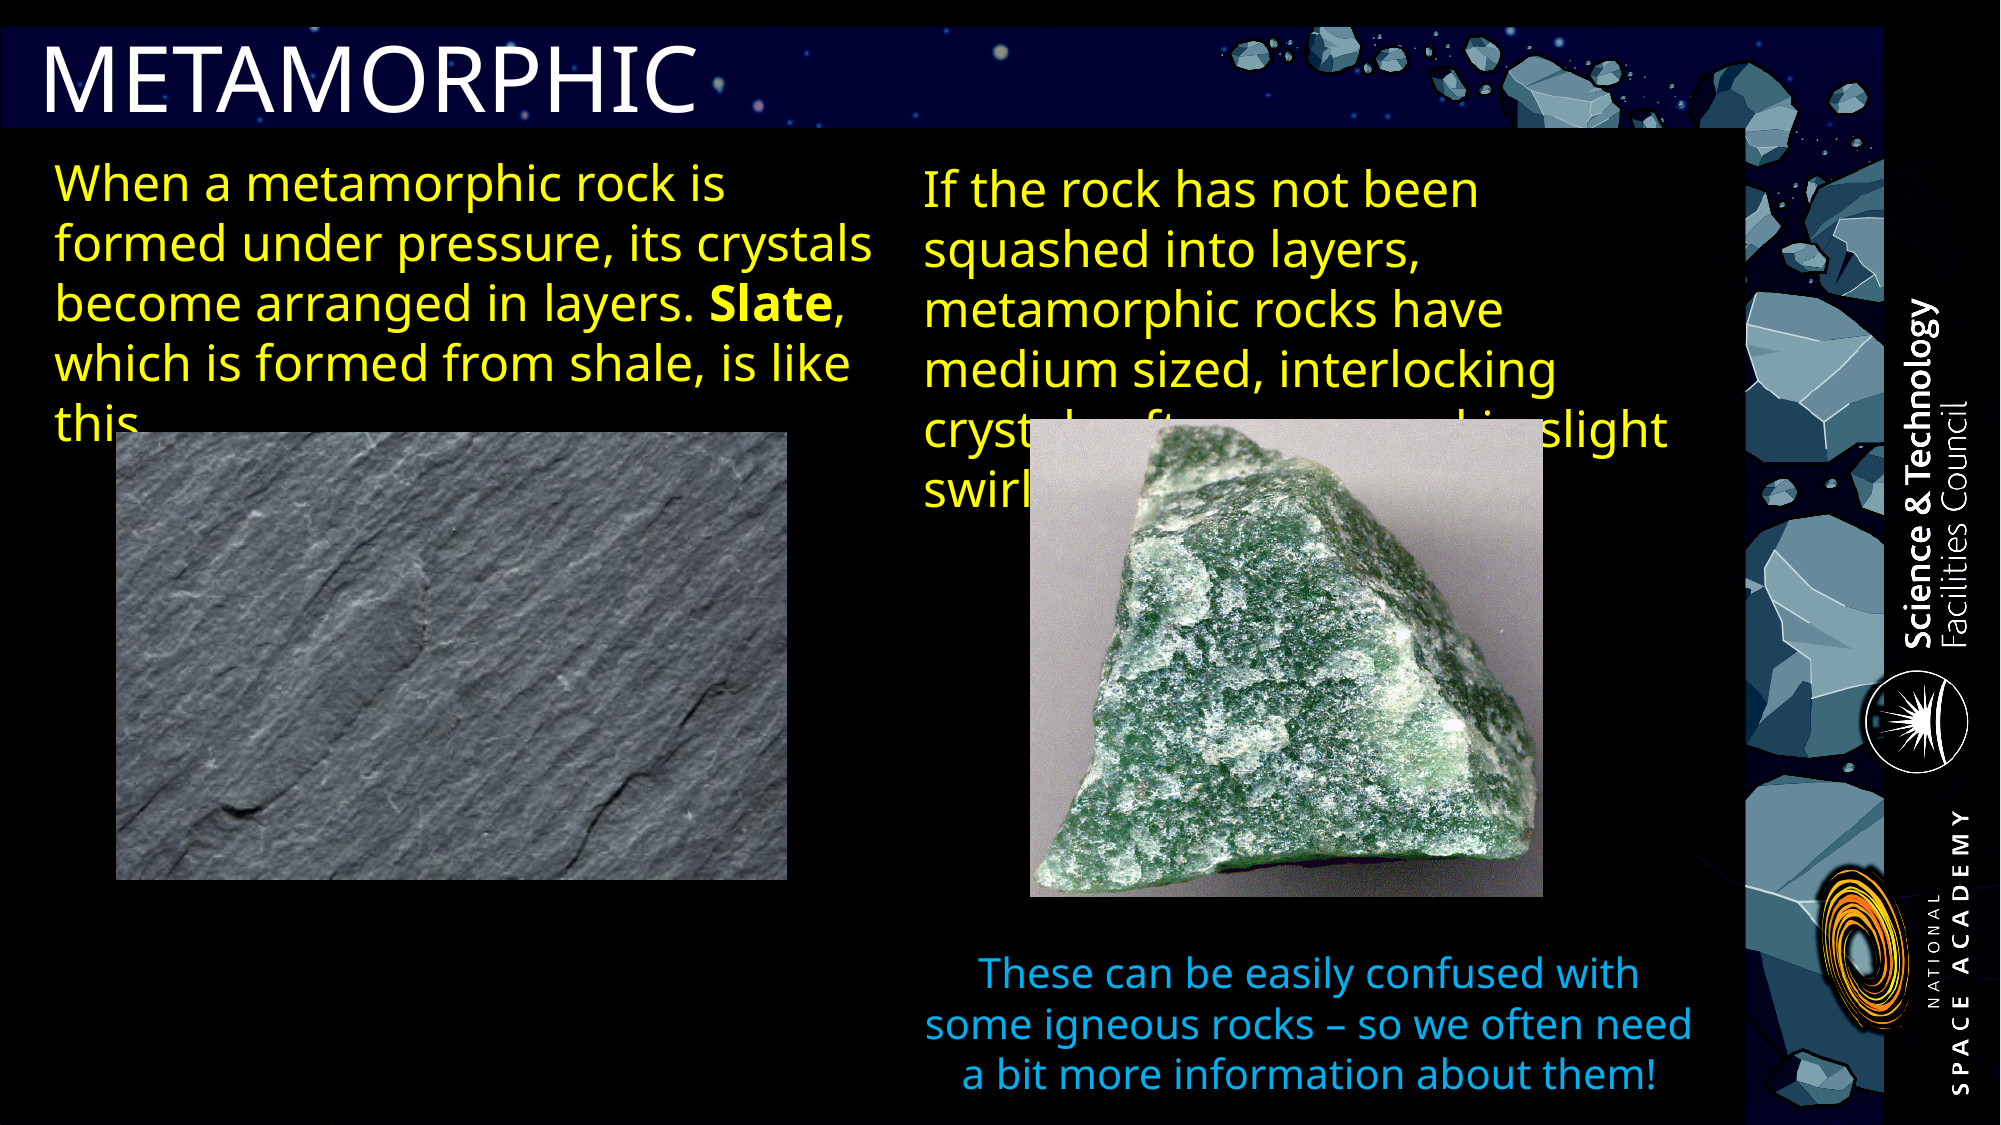

METAMORPHIC
When a metamorphic rock is formed under pressure, its crystals become arranged in layers. Slate, which is formed from shale, is like this.
If the rock has not been squashed into layers, metamorphic rocks have medium sized, interlocking crystals often arranged in slight swirls
These can be easily confused with some igneous rocks – so we often need a bit more information about them!
Branding